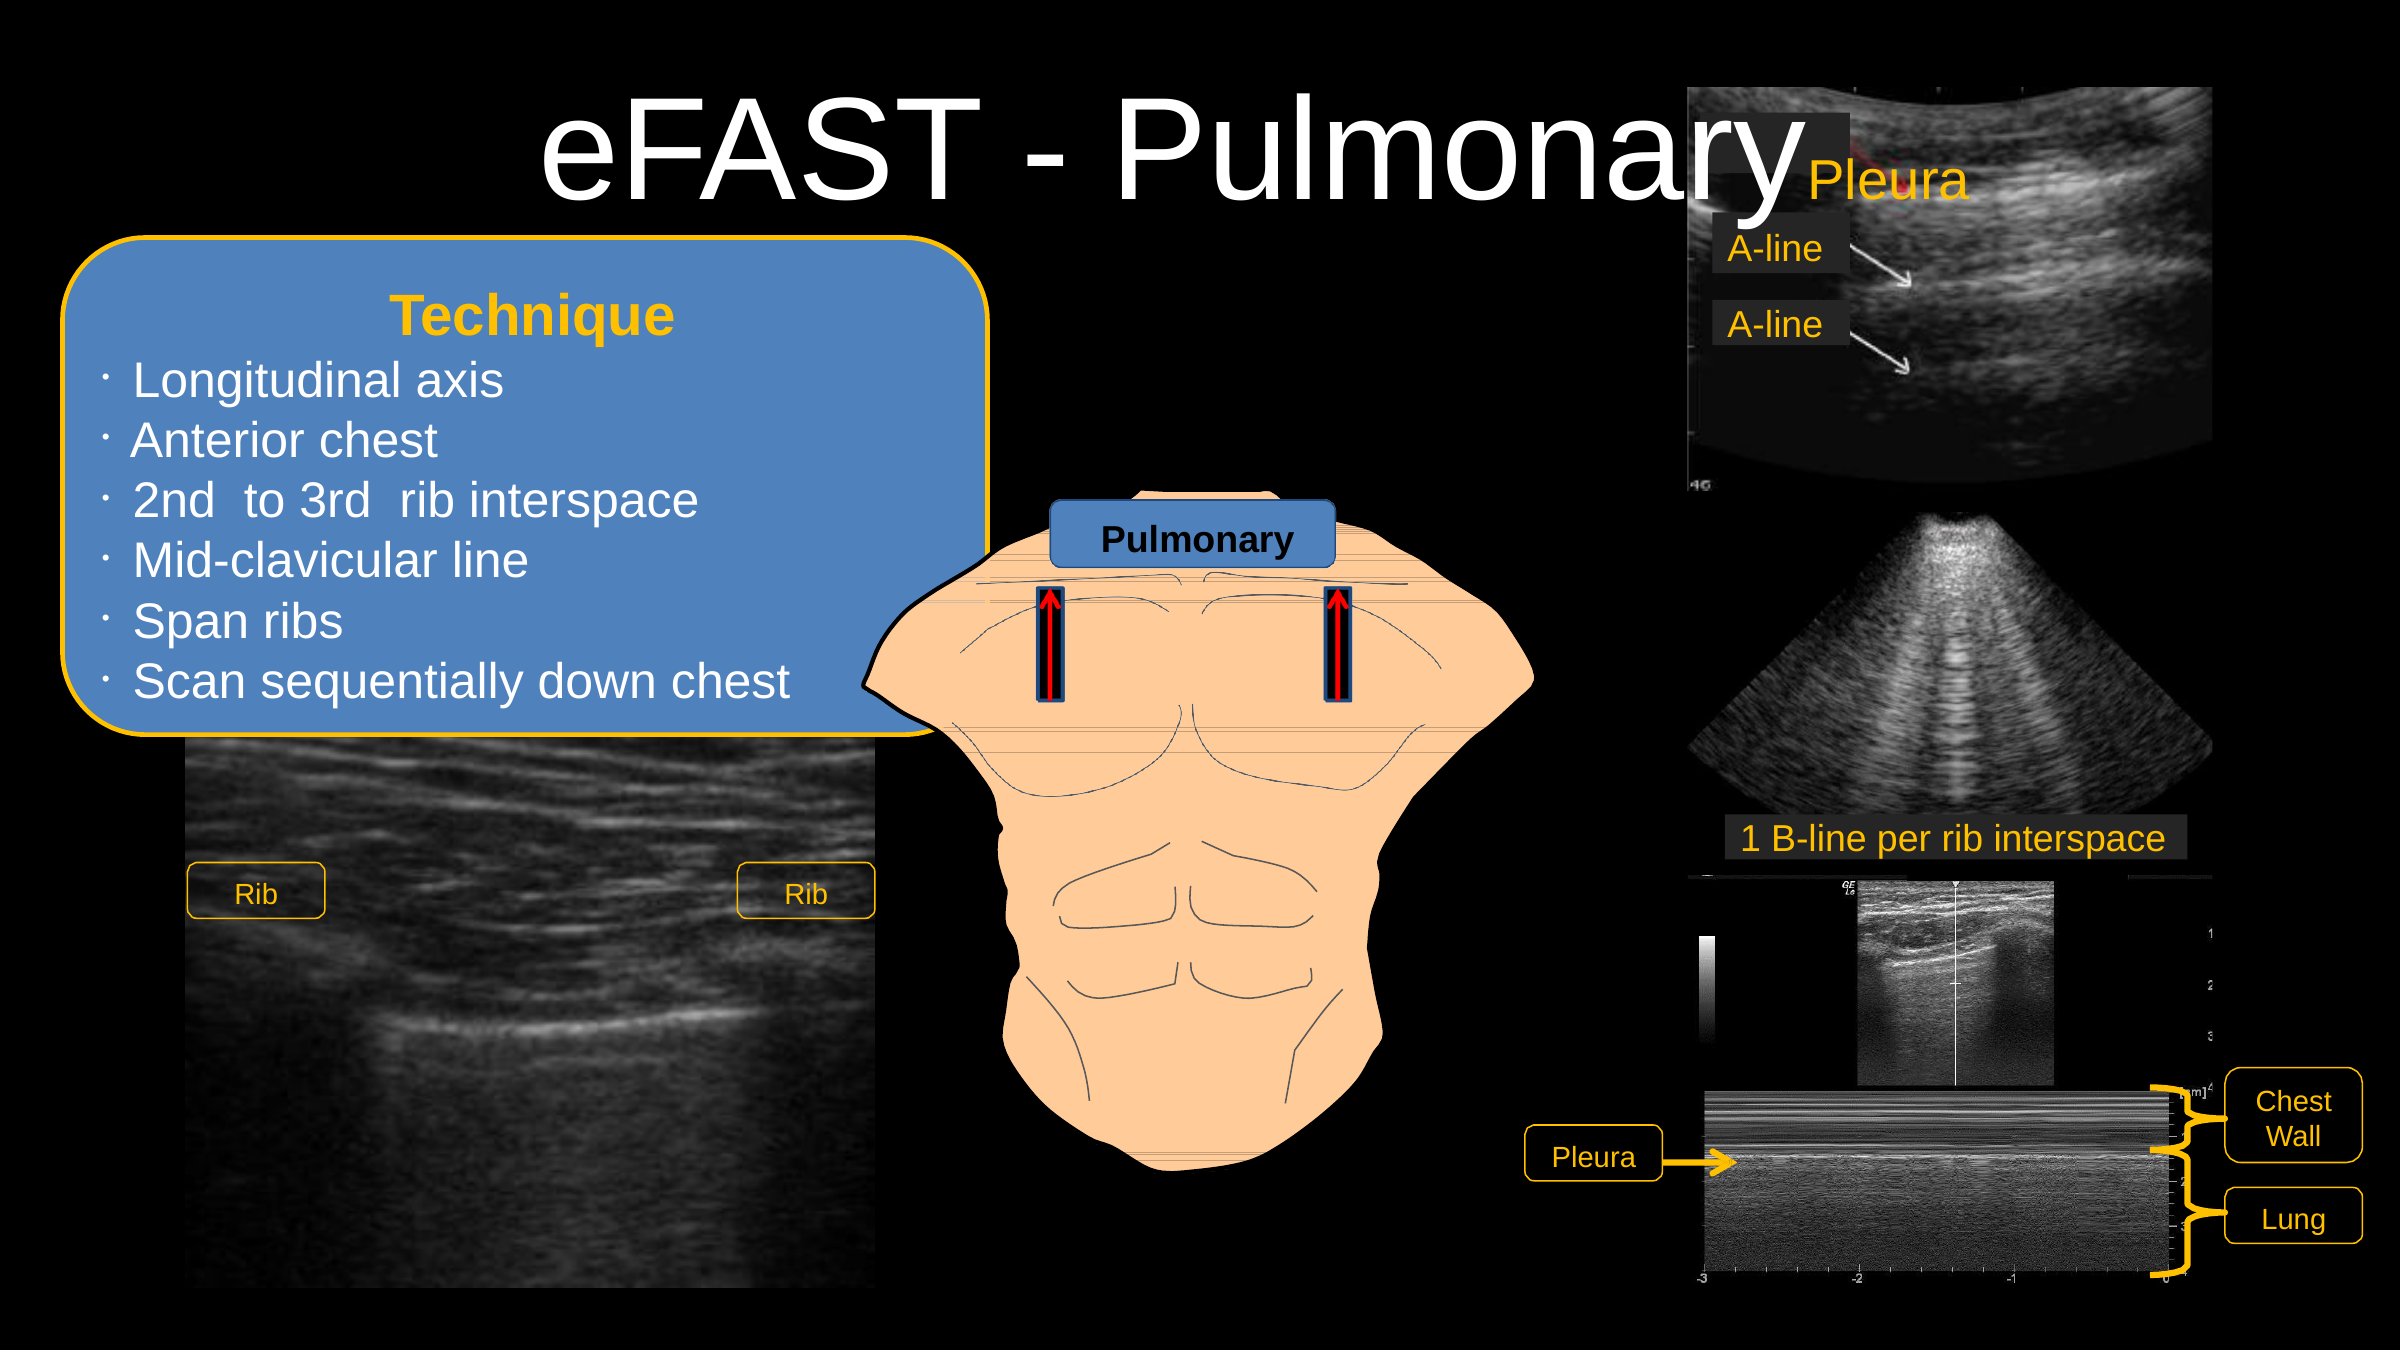

# eFAST - PulmonaryPleura
A-line
Technique
Longitudinal axis
Anterior chest
2nd to 3rd rib interspace
Mid-clavicular line
Span ribs
Scan sequentially down chest
A-line
Pulmonary
1 B-line per rib interspace
Rib
Rib
Chest Wall
Pleura
Lung